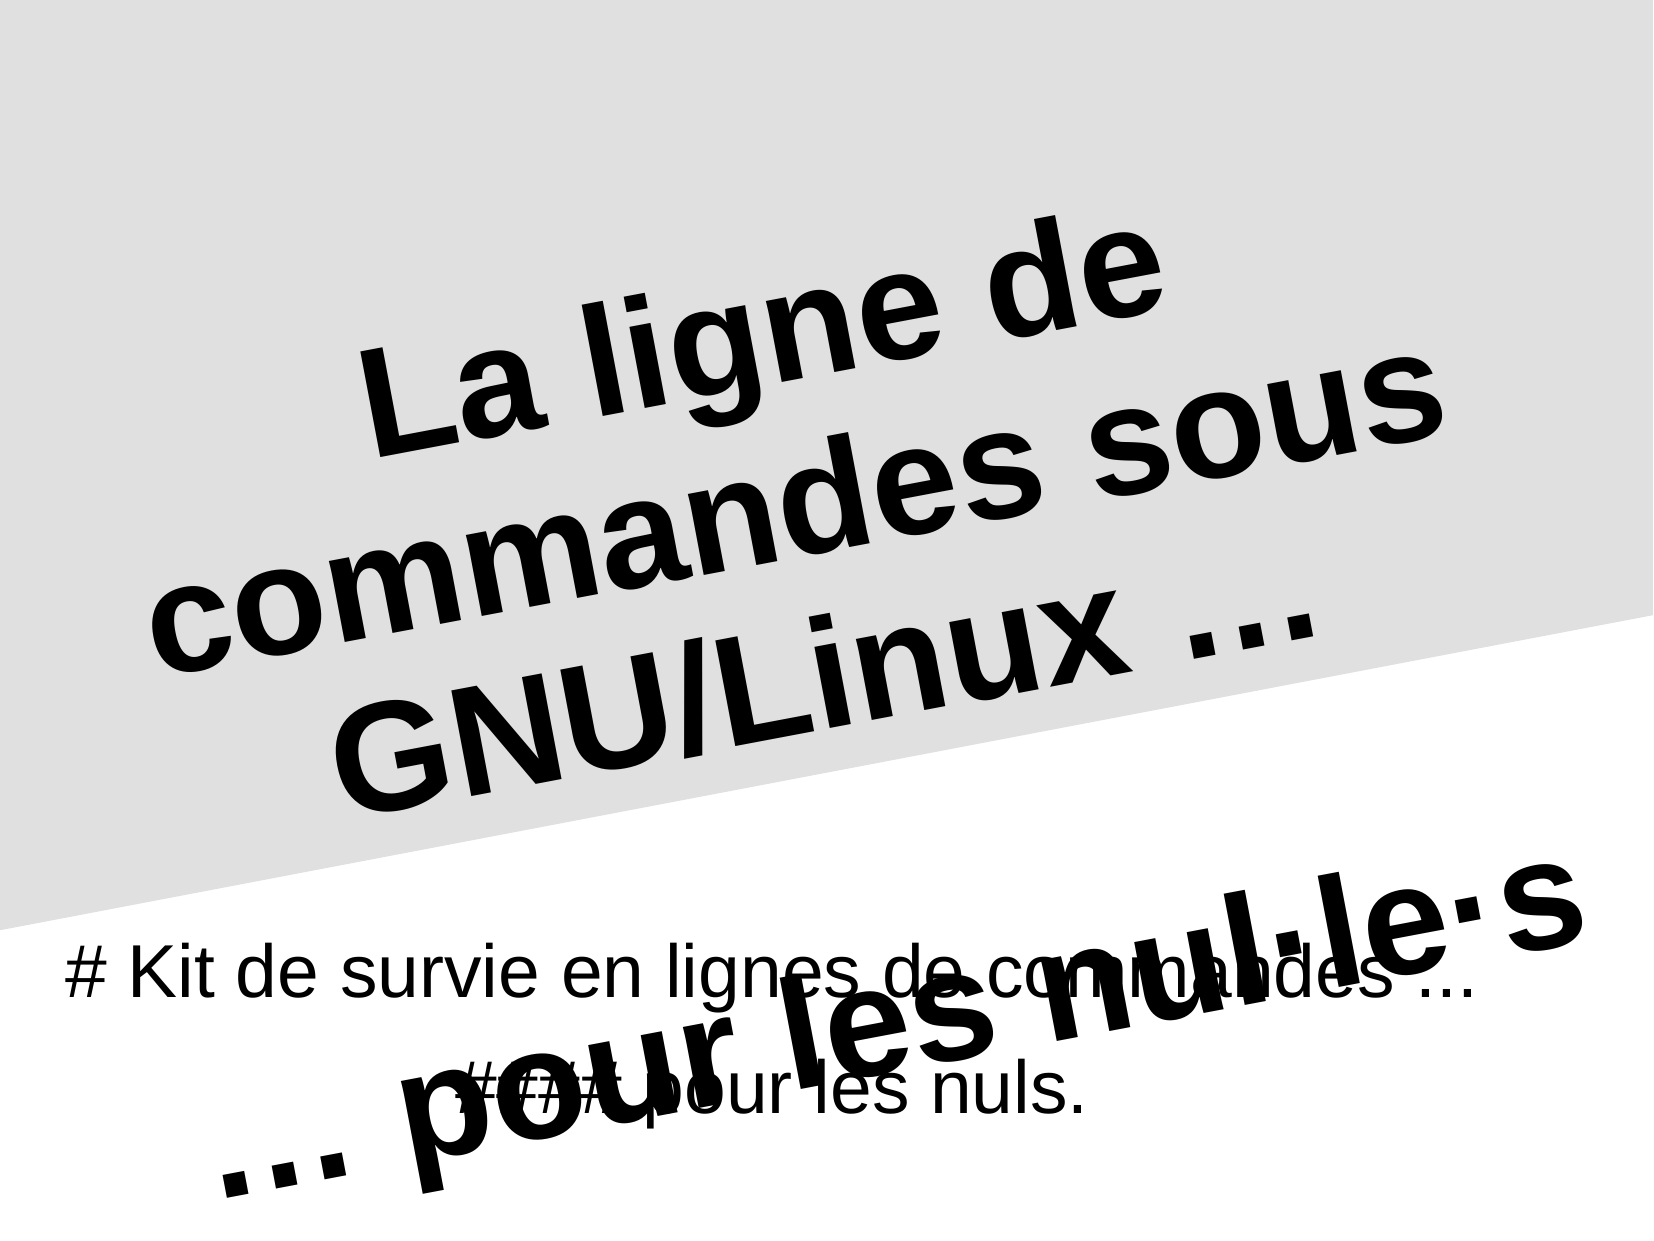

# La ligne de commandes sous GNU/Linux … … pour les nul·le·s
# Kit de survie en lignes de commandes ...
#### pour les nuls.